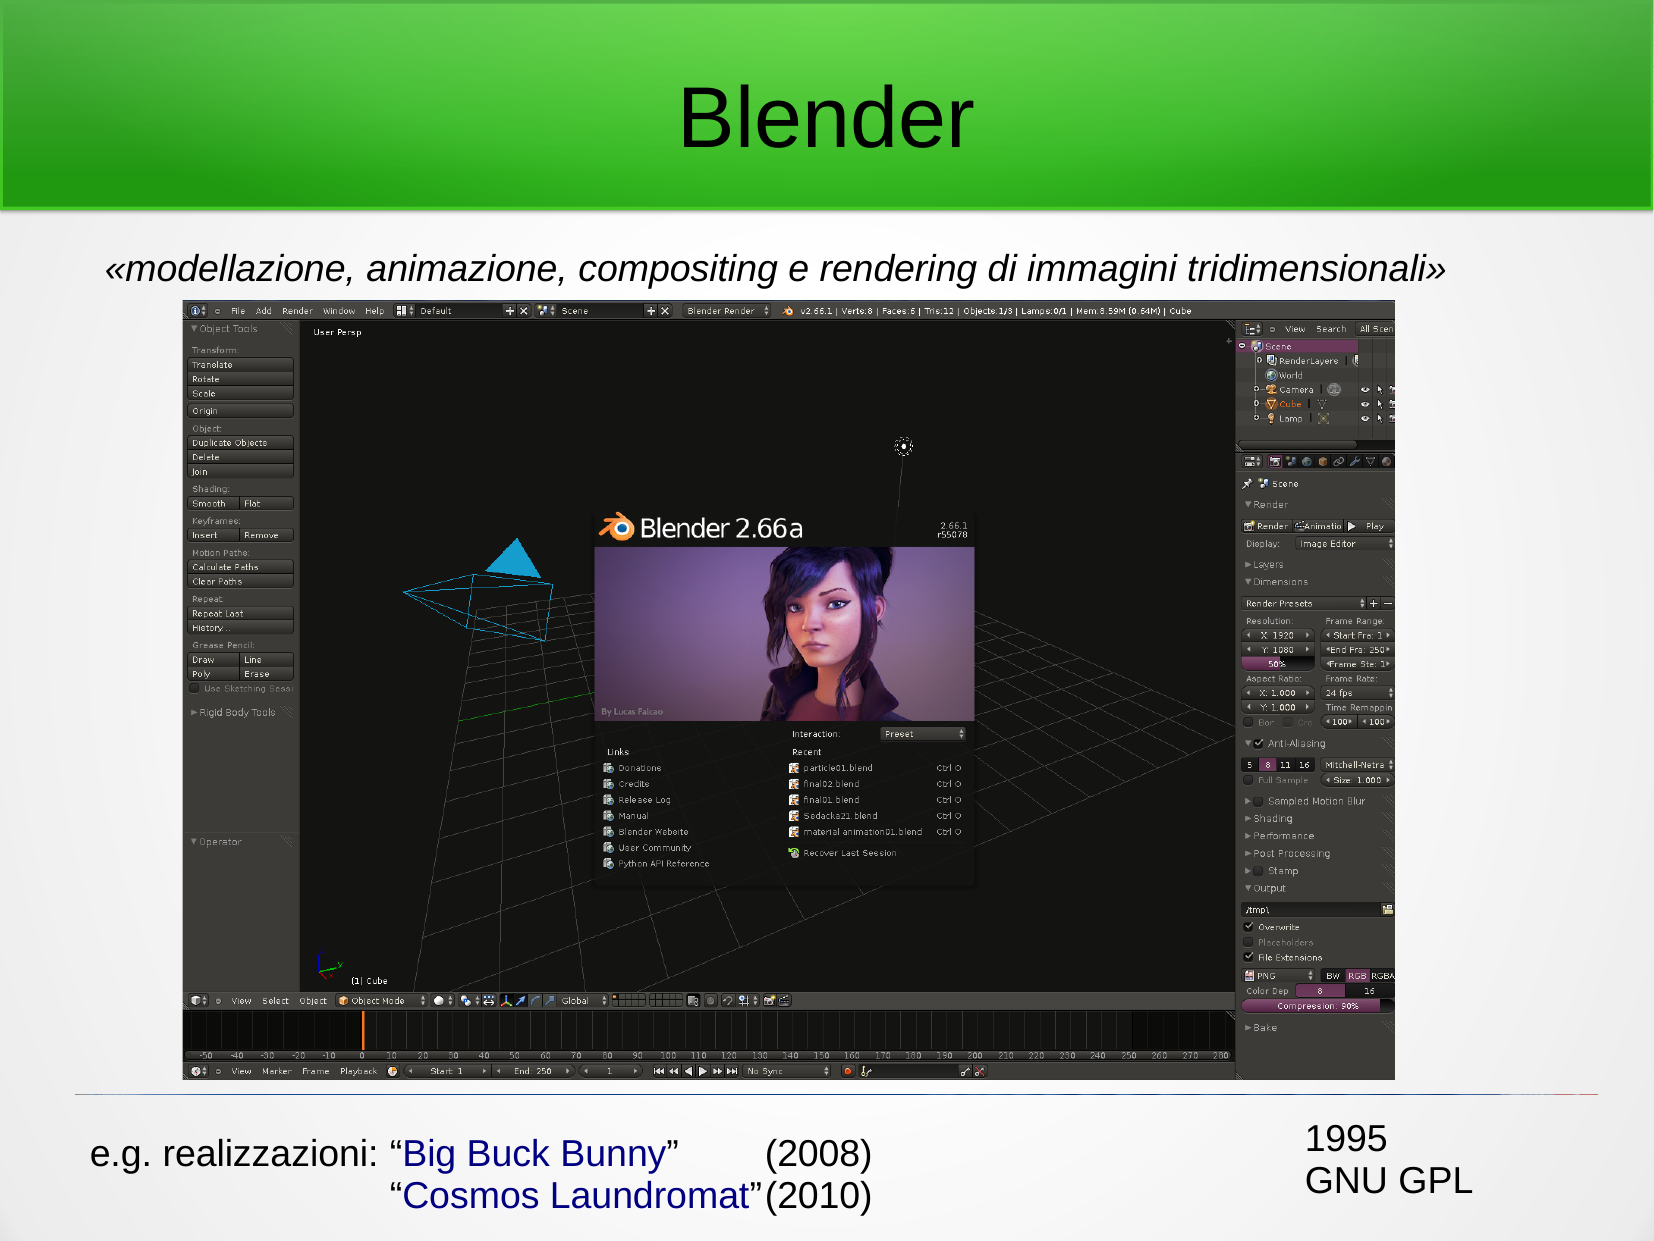

# Blender
«modellazione, animazione, compositing e rendering di immagini tridimensionali»
1995
GNU GPL
e.g. realizzazioni:	“Big Buck Bunny”		(2008)
				“Cosmos Laundromat”	(2010)